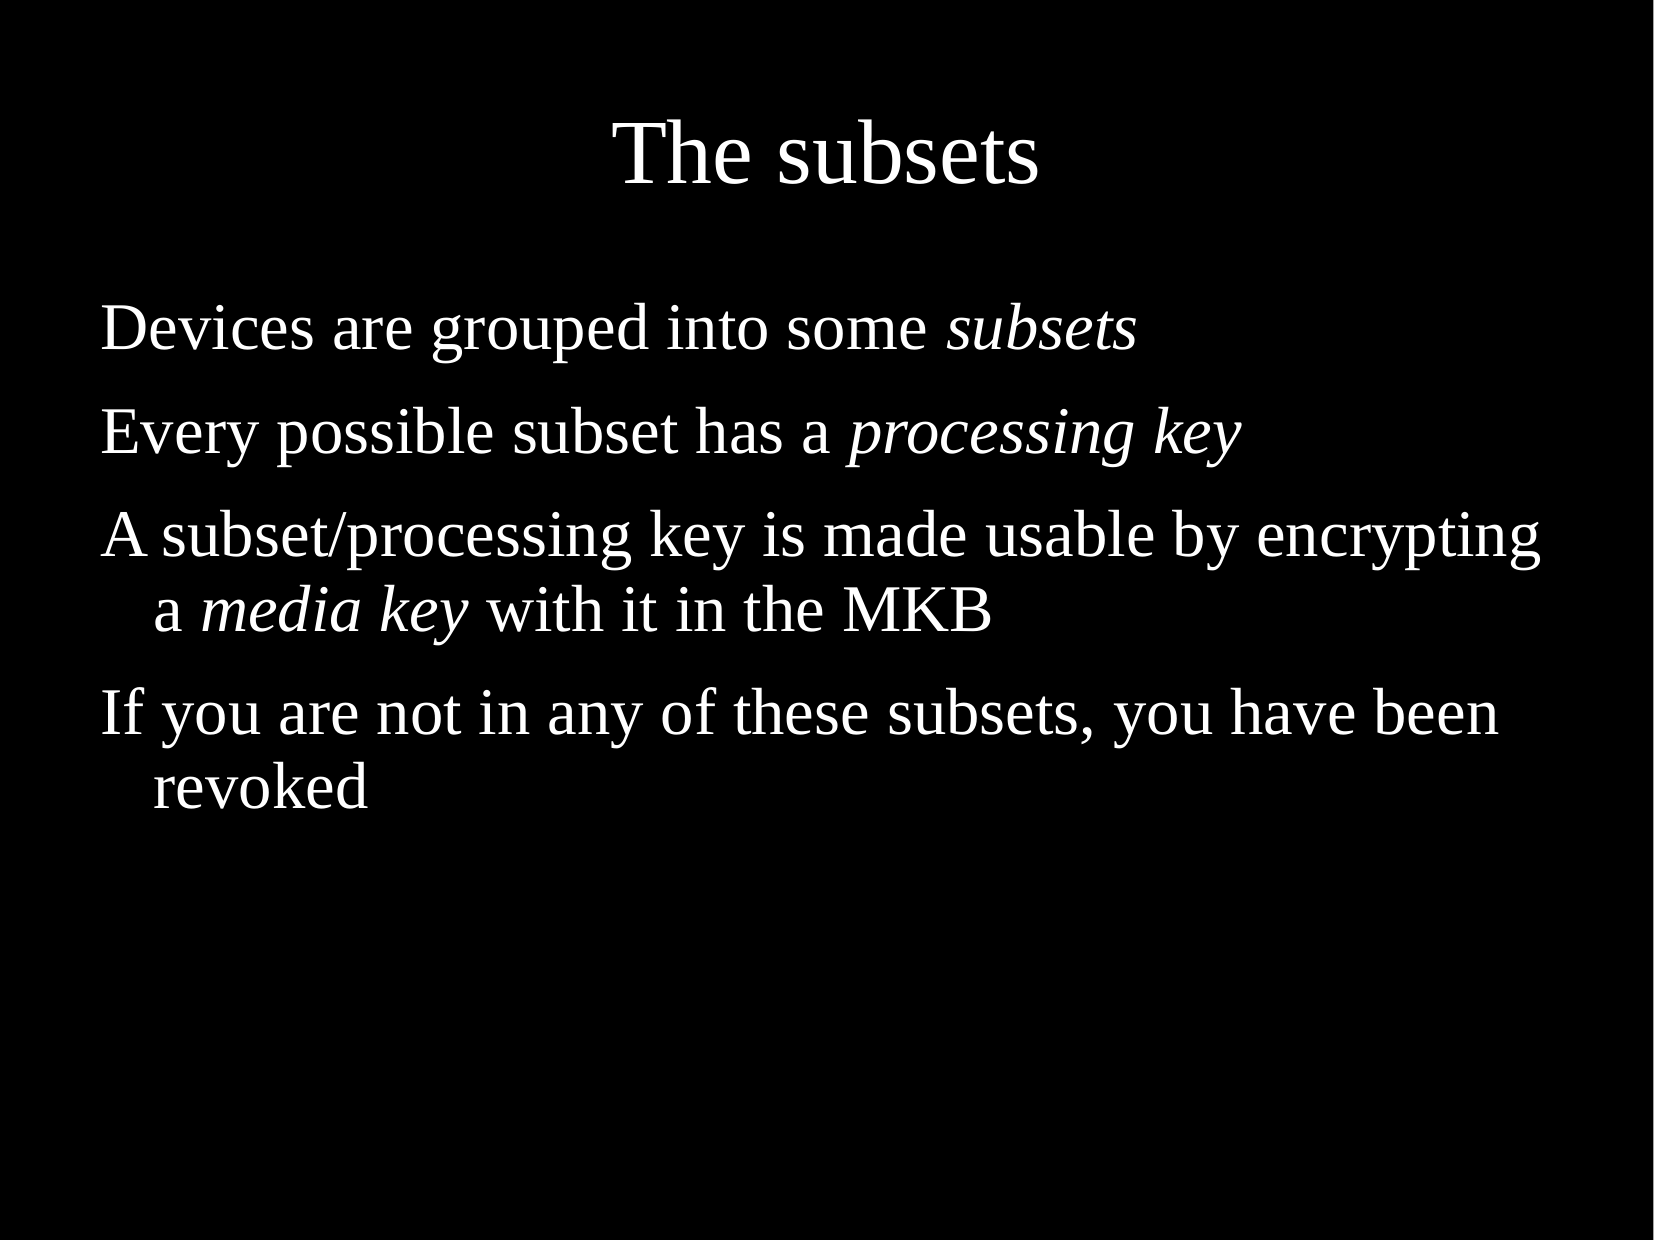

# The subsets
Devices are grouped into some subsets
Every possible subset has a processing key
A subset/processing key is made usable by encrypting a media key with it in the MKB
If you are not in any of these subsets, you have been revoked